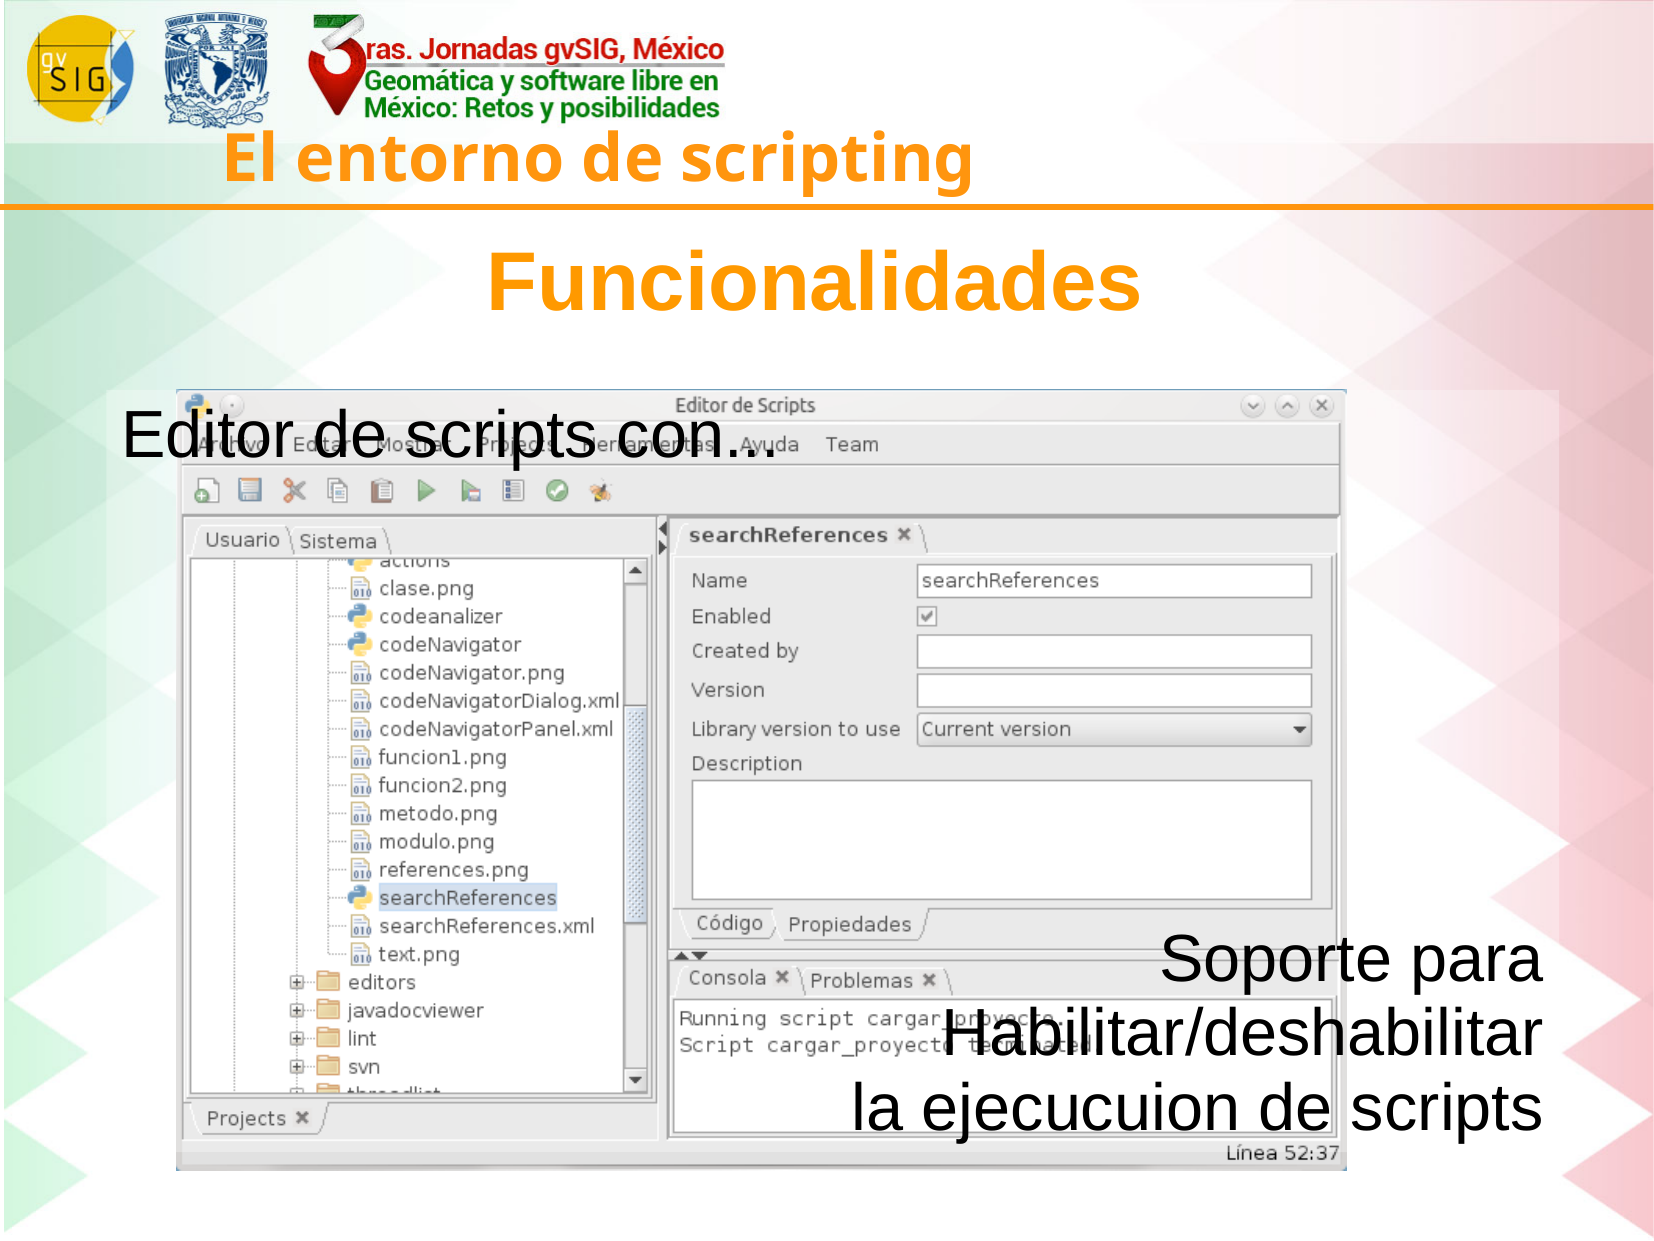

# El entorno de scripting
Funcionalidades
Editor de scripts con...
Soporte para
Habilitar/deshabilitar
la ejecucuion de scripts